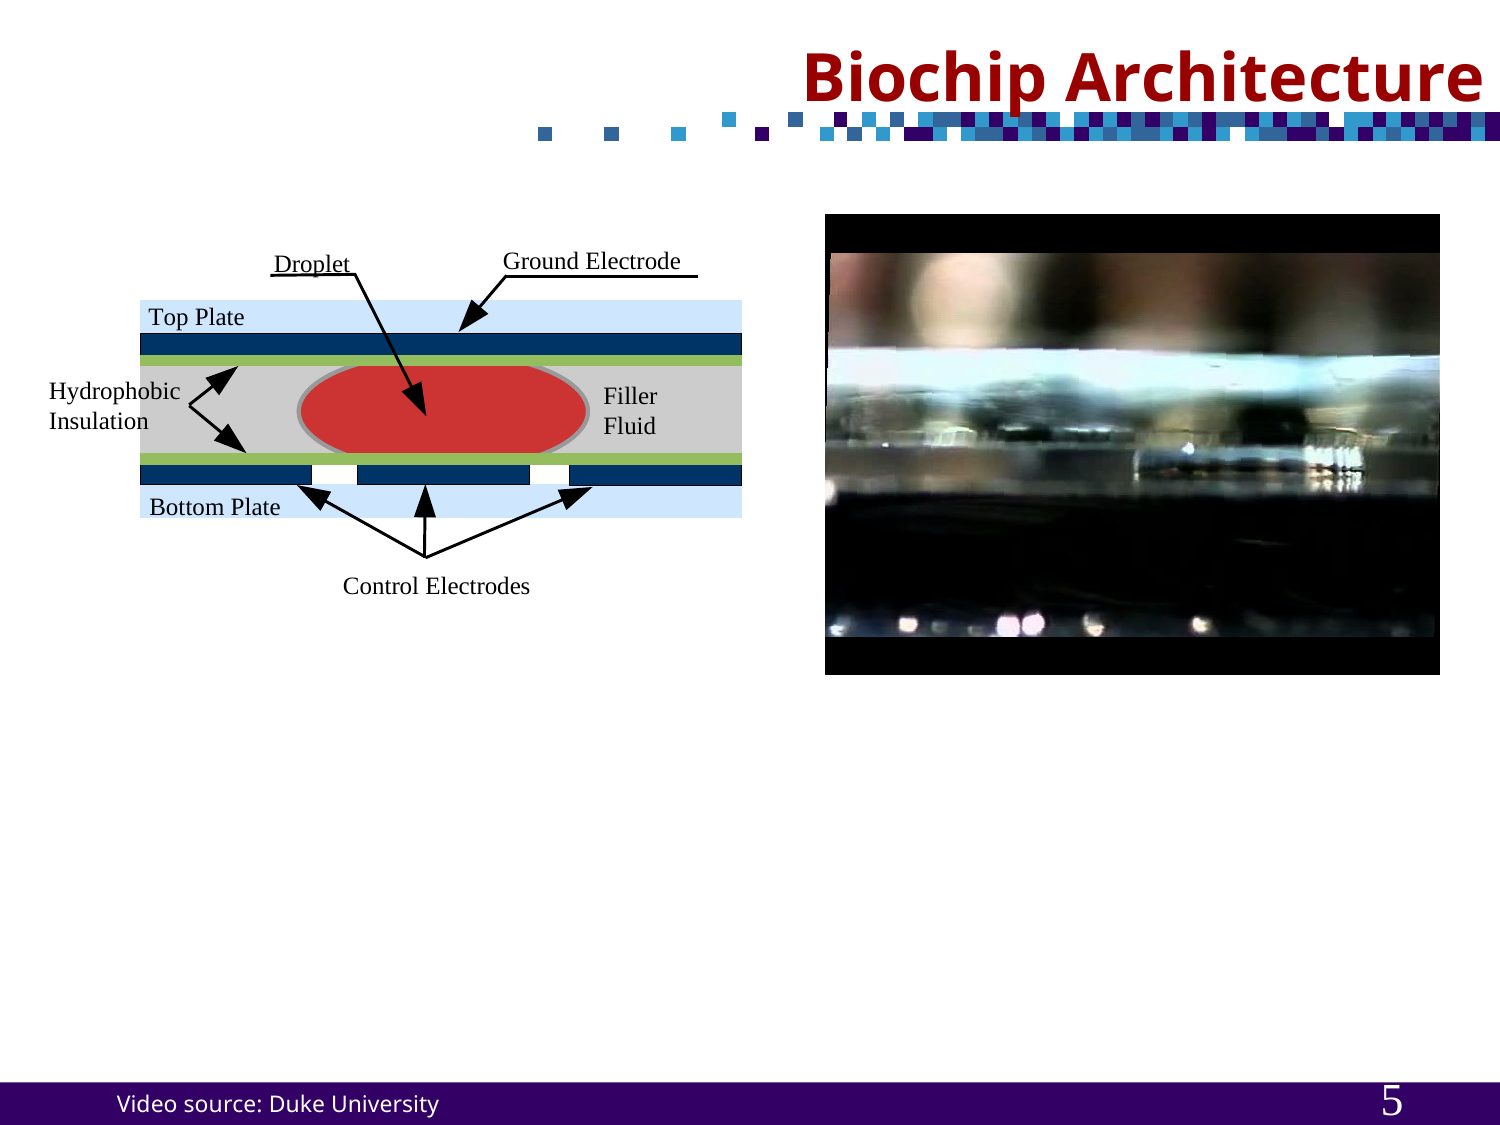

# Biochip Architecture
Ground Electrode
Droplet
Top Plate
Hydrophobic Insulation
Filler Fluid
Bottom Plate
Control Electrodes
Video source: Duke University